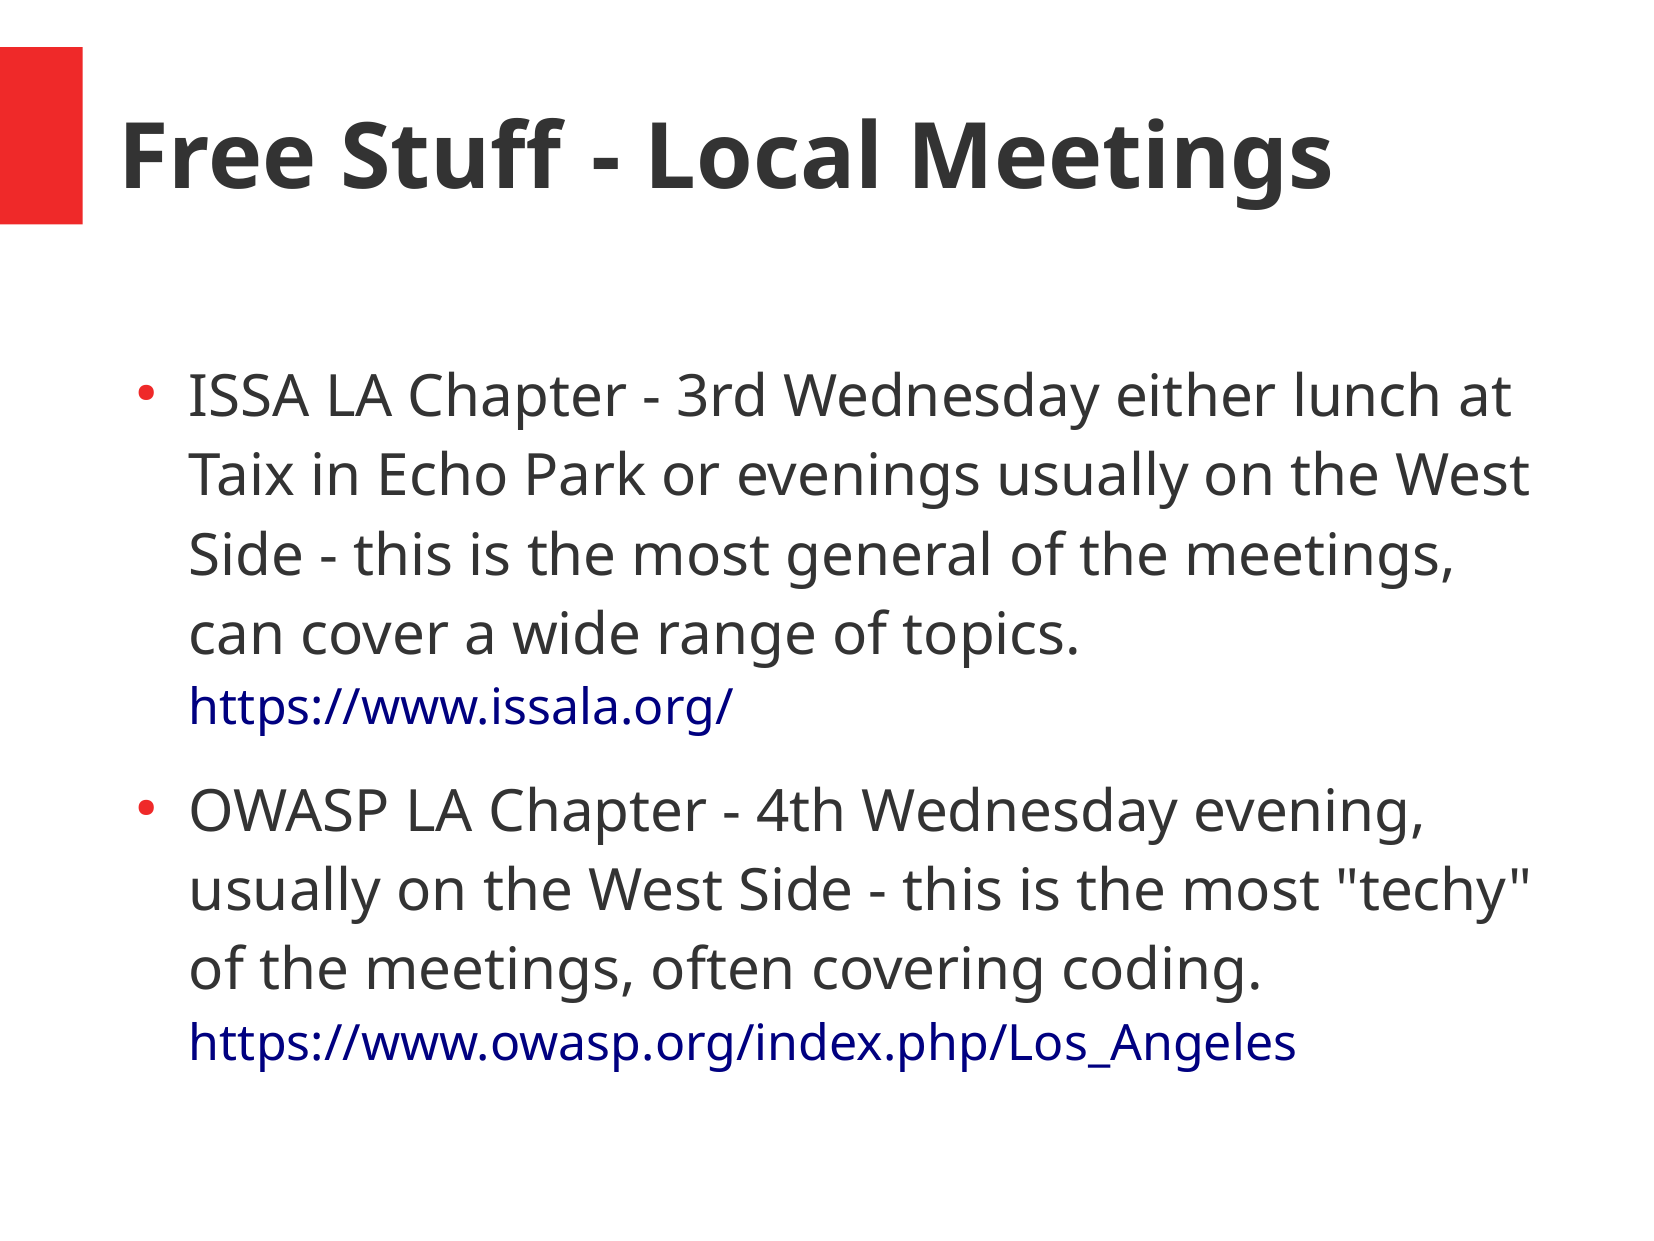

# Free Stuff	 - Local Meetings
ISSA LA Chapter - 3rd Wednesday either lunch at Taix in Echo Park or evenings usually on the West Side - this is the most general of the meetings, can cover a wide range of topics. https://www.issala.org/
OWASP LA Chapter - 4th Wednesday evening, usually on the West Side - this is the most "techy" of the meetings, often covering coding. https://www.owasp.org/index.php/Los_Angeles